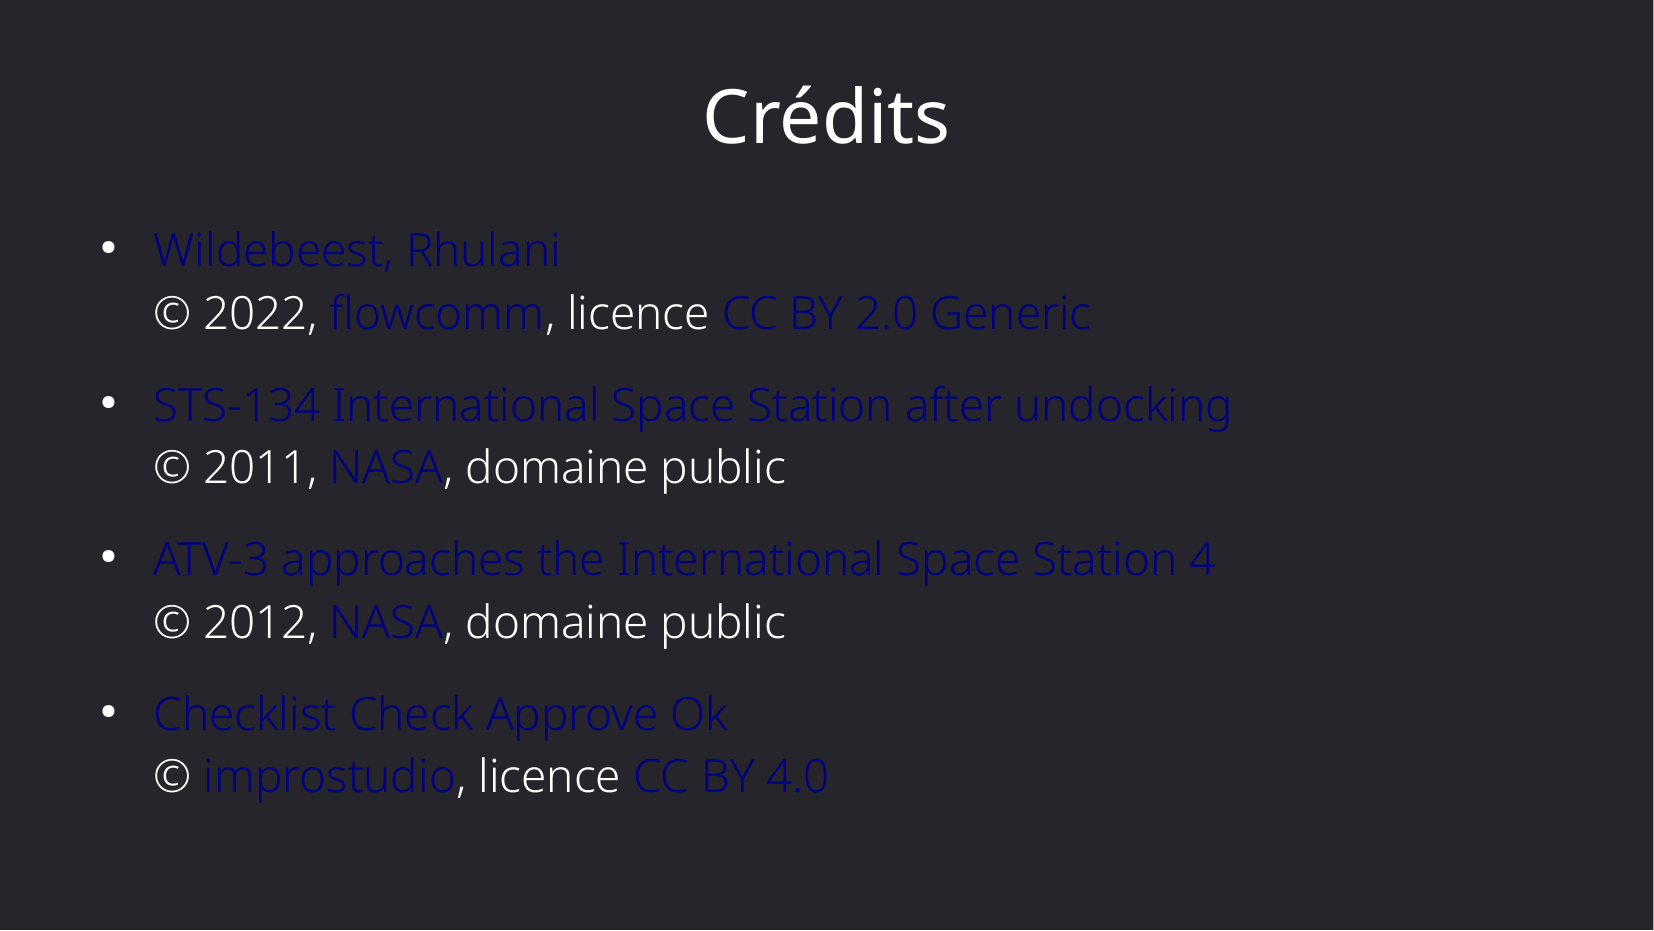

Crédits
# Wildebeest, Rhulani © 2022, flowcomm, licence CC BY 2.0 Generic
STS-134 International Space Station after undocking
© 2011, NASA, domaine public
ATV-3 approaches the International Space Station 4
© 2012, NASA, domaine public
Checklist Check Approve Ok
© improstudio, licence CC BY 4.0